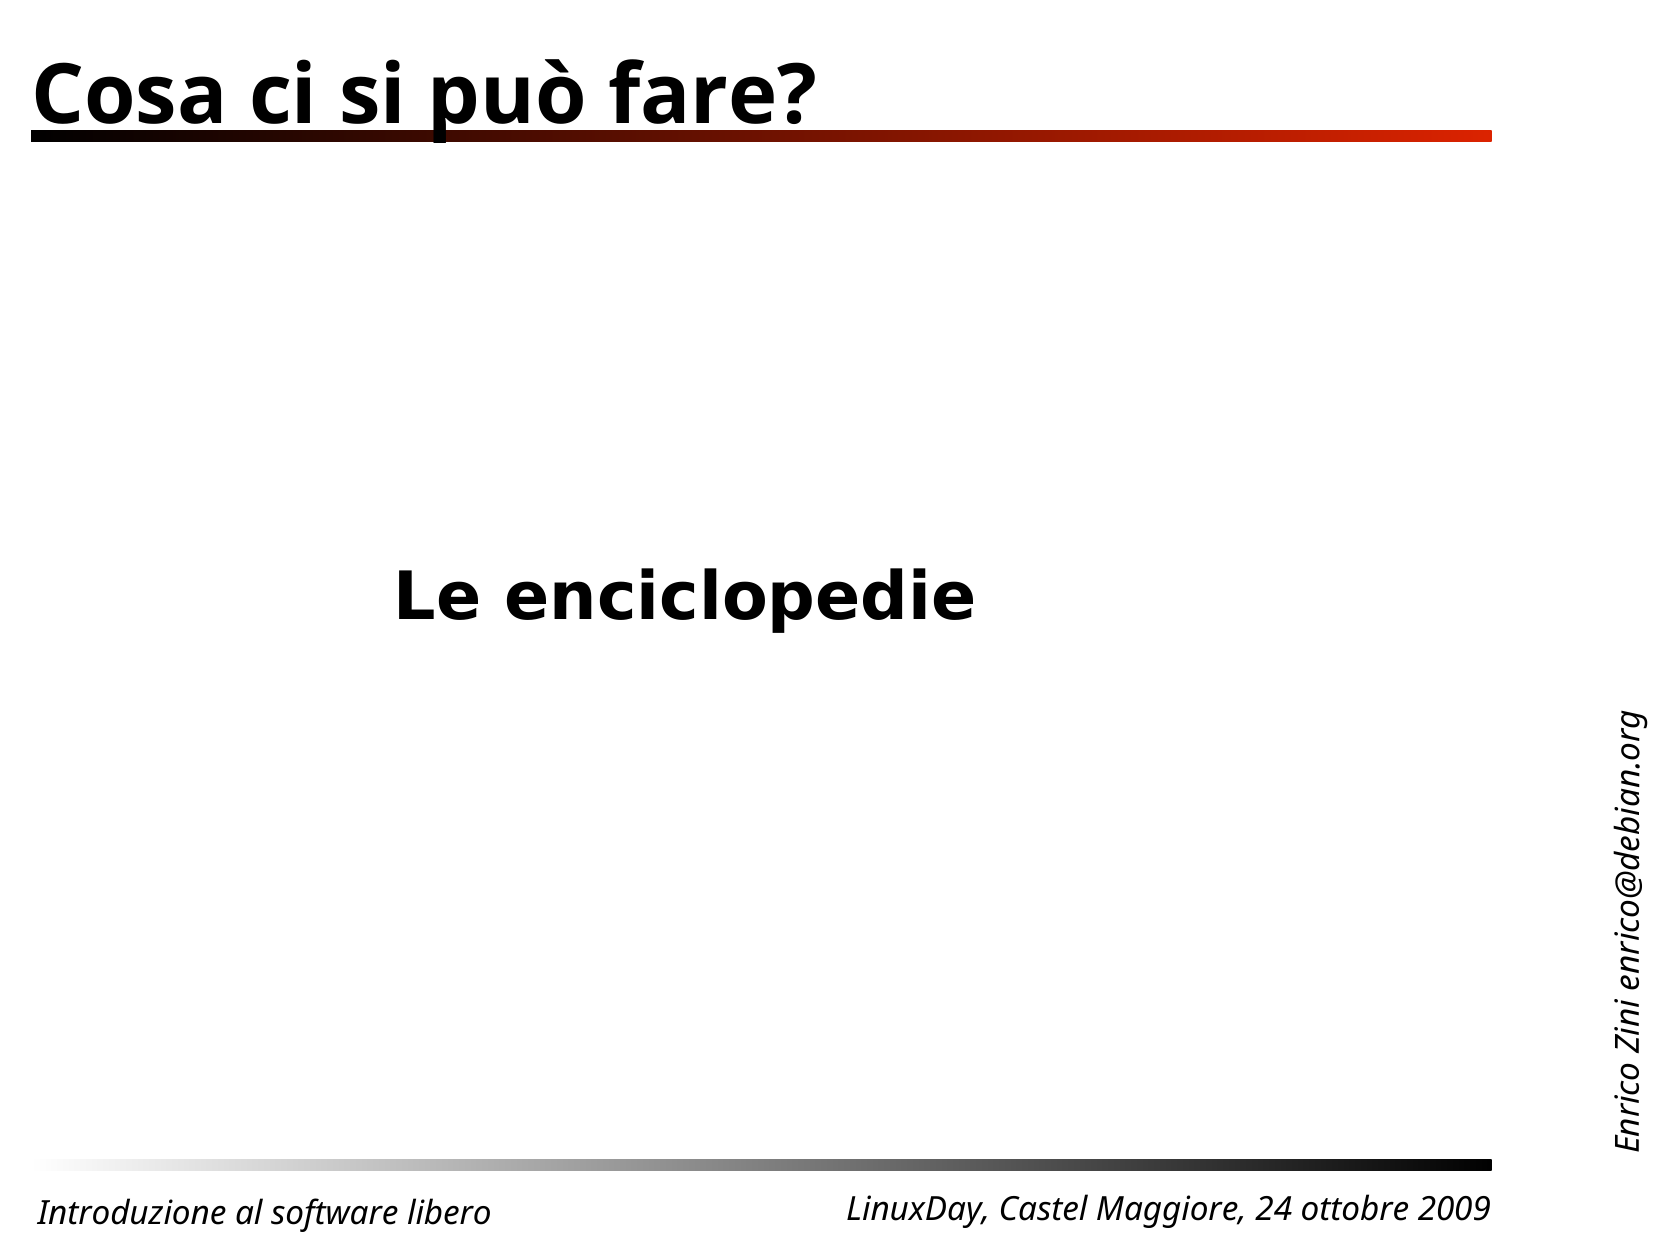

Cosa ci si può fare?
Le enciclopedie